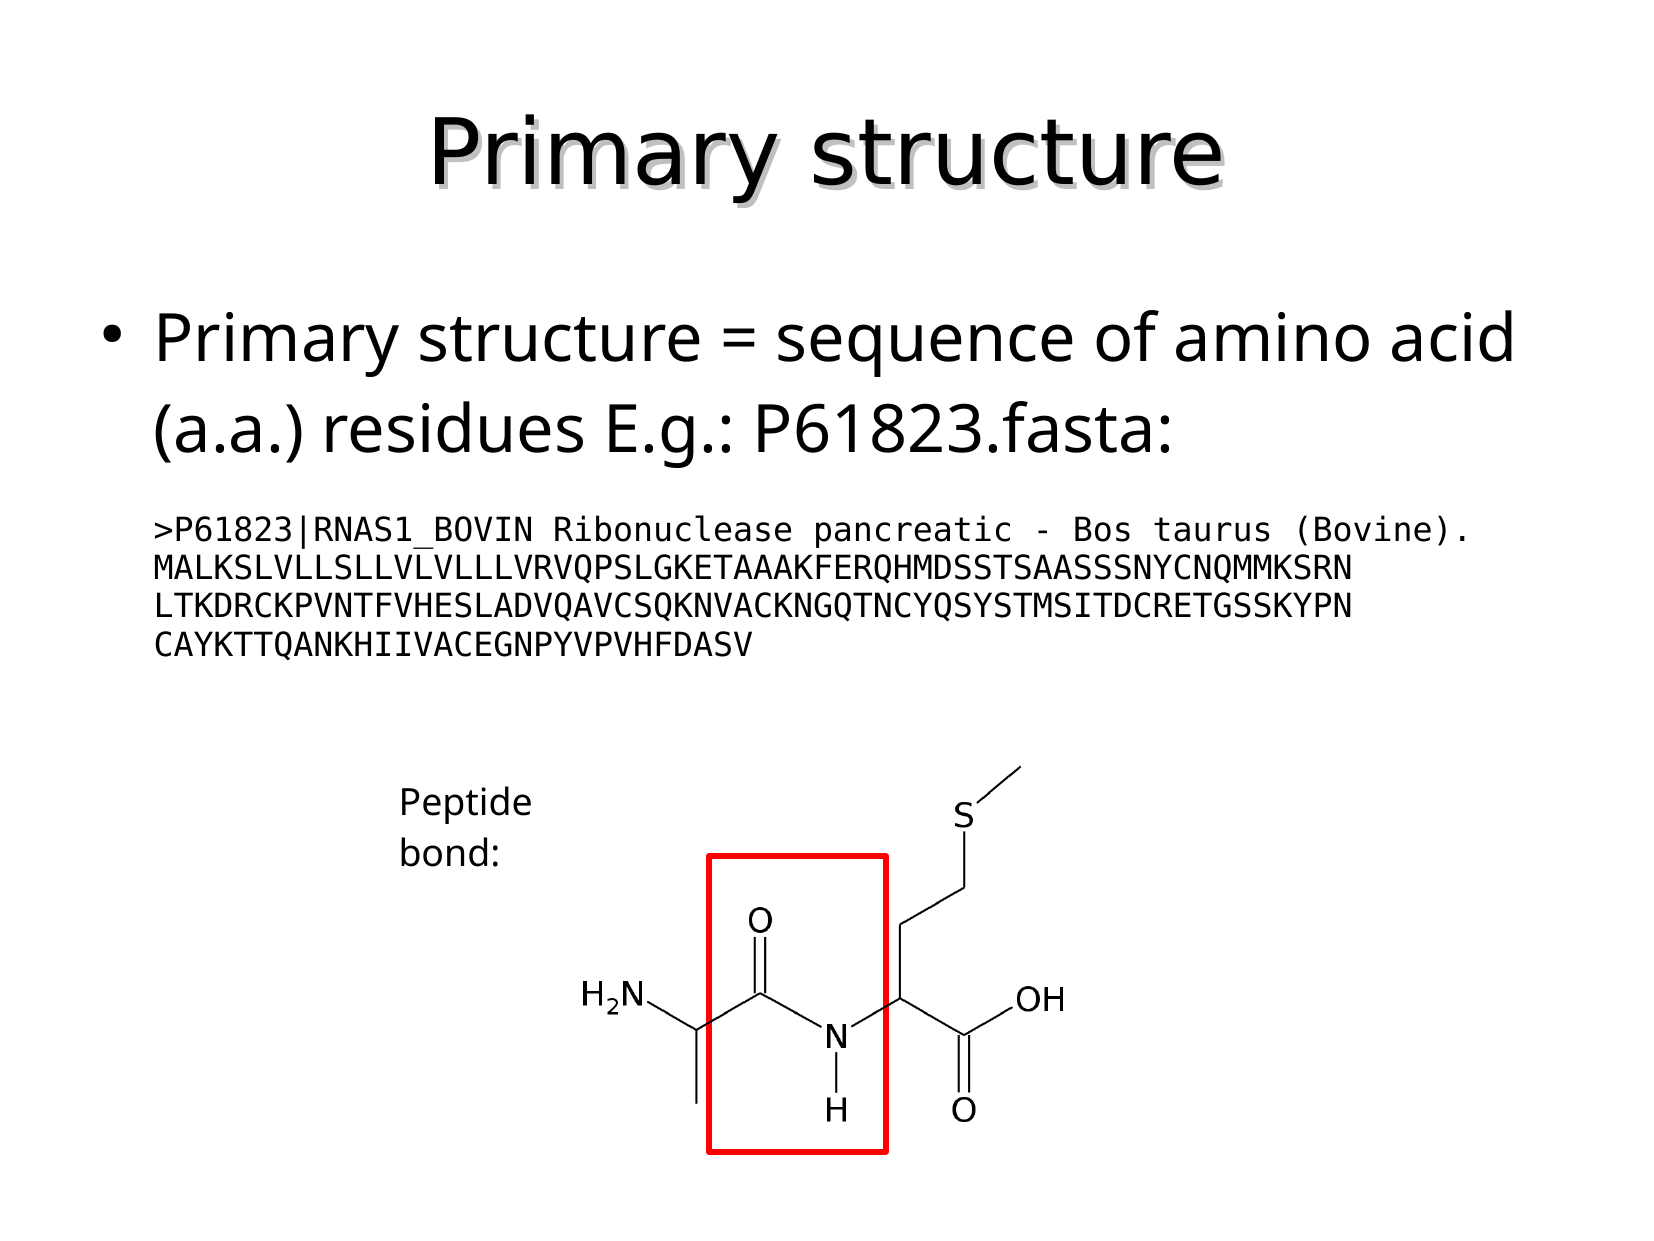

# Primary structure
Primary structure = sequence of amino acid (a.a.) residues E.g.: P61823.fasta:
>P61823|RNAS1_BOVIN Ribonuclease pancreatic - Bos taurus (Bovine).
MALKSLVLLSLLVLVLLLVRVQPSLGKETAAAKFERQHMDSSTSAASSSNYCNQMMKSRN
LTKDRCKPVNTFVHESLADVQAVCSQKNVACKNGQTNCYQSYSTMSITDCRETGSSKYPN
CAYKTTQANKHIIVACEGNPYVPVHFDASV
Peptide bond: